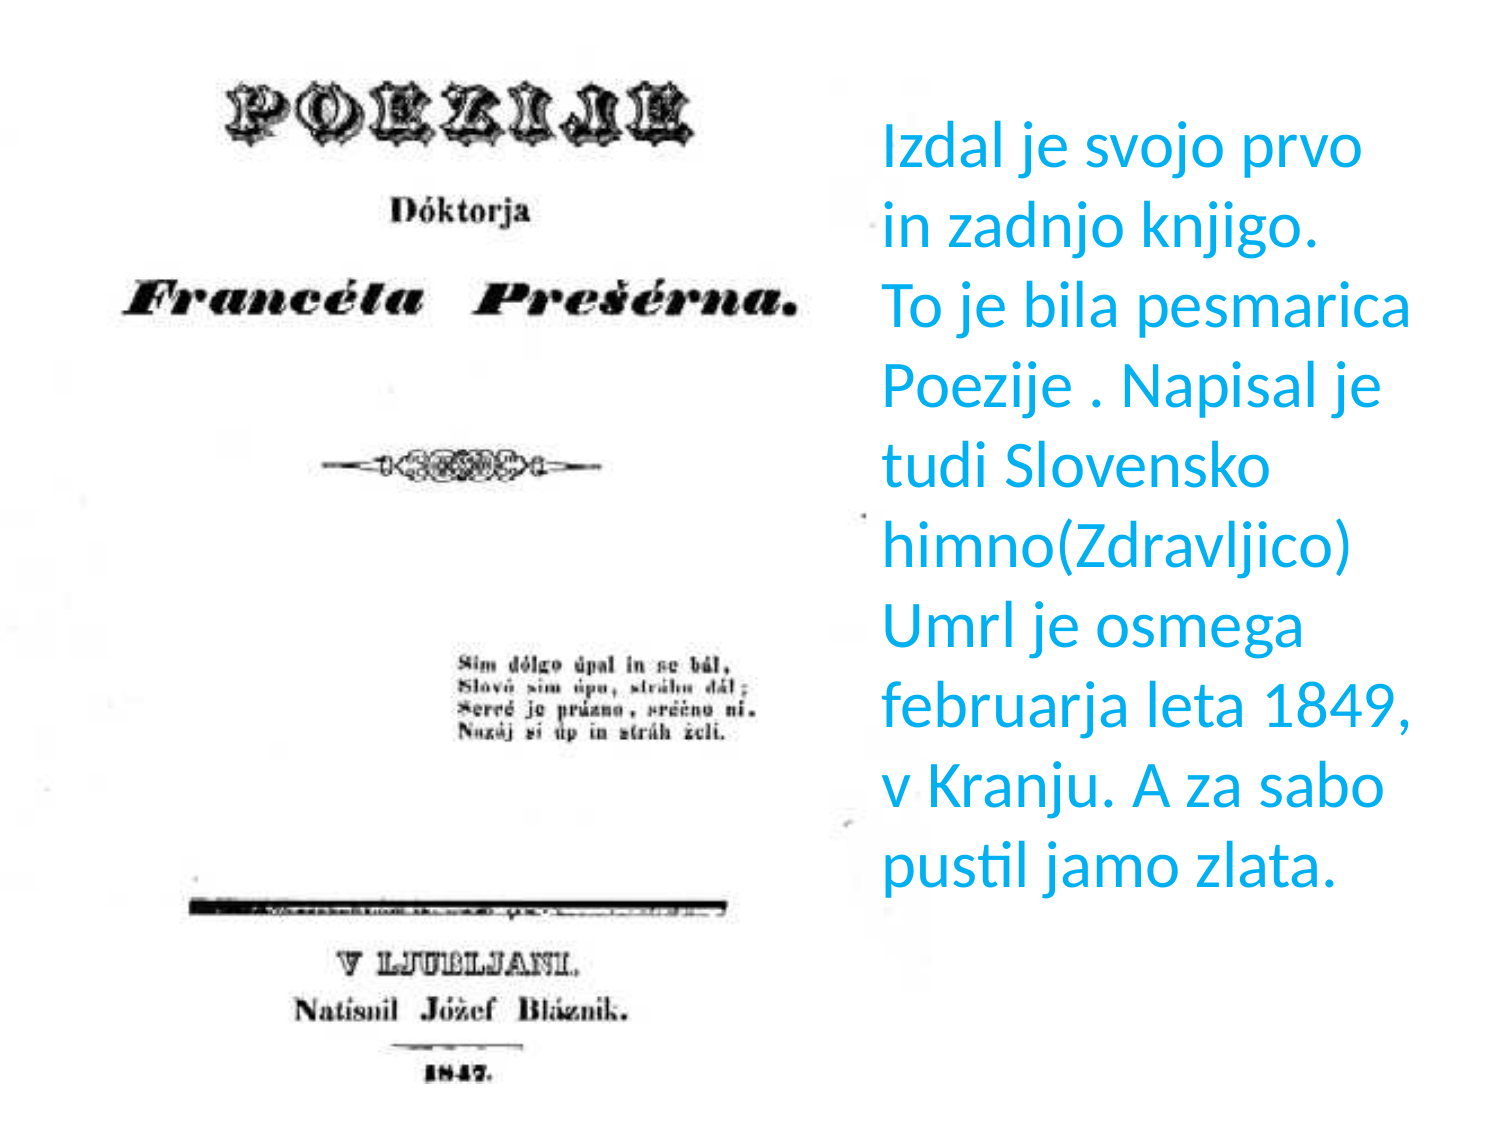

Izdal je svojo prvo in zadnjo knjigo.
To je bila pesmarica Poezije . Napisal je tudi Slovensko himno(Zdravljico)
Umrl je osmega februarja leta 1849, v Kranju. A za sabo pustil jamo zlata.